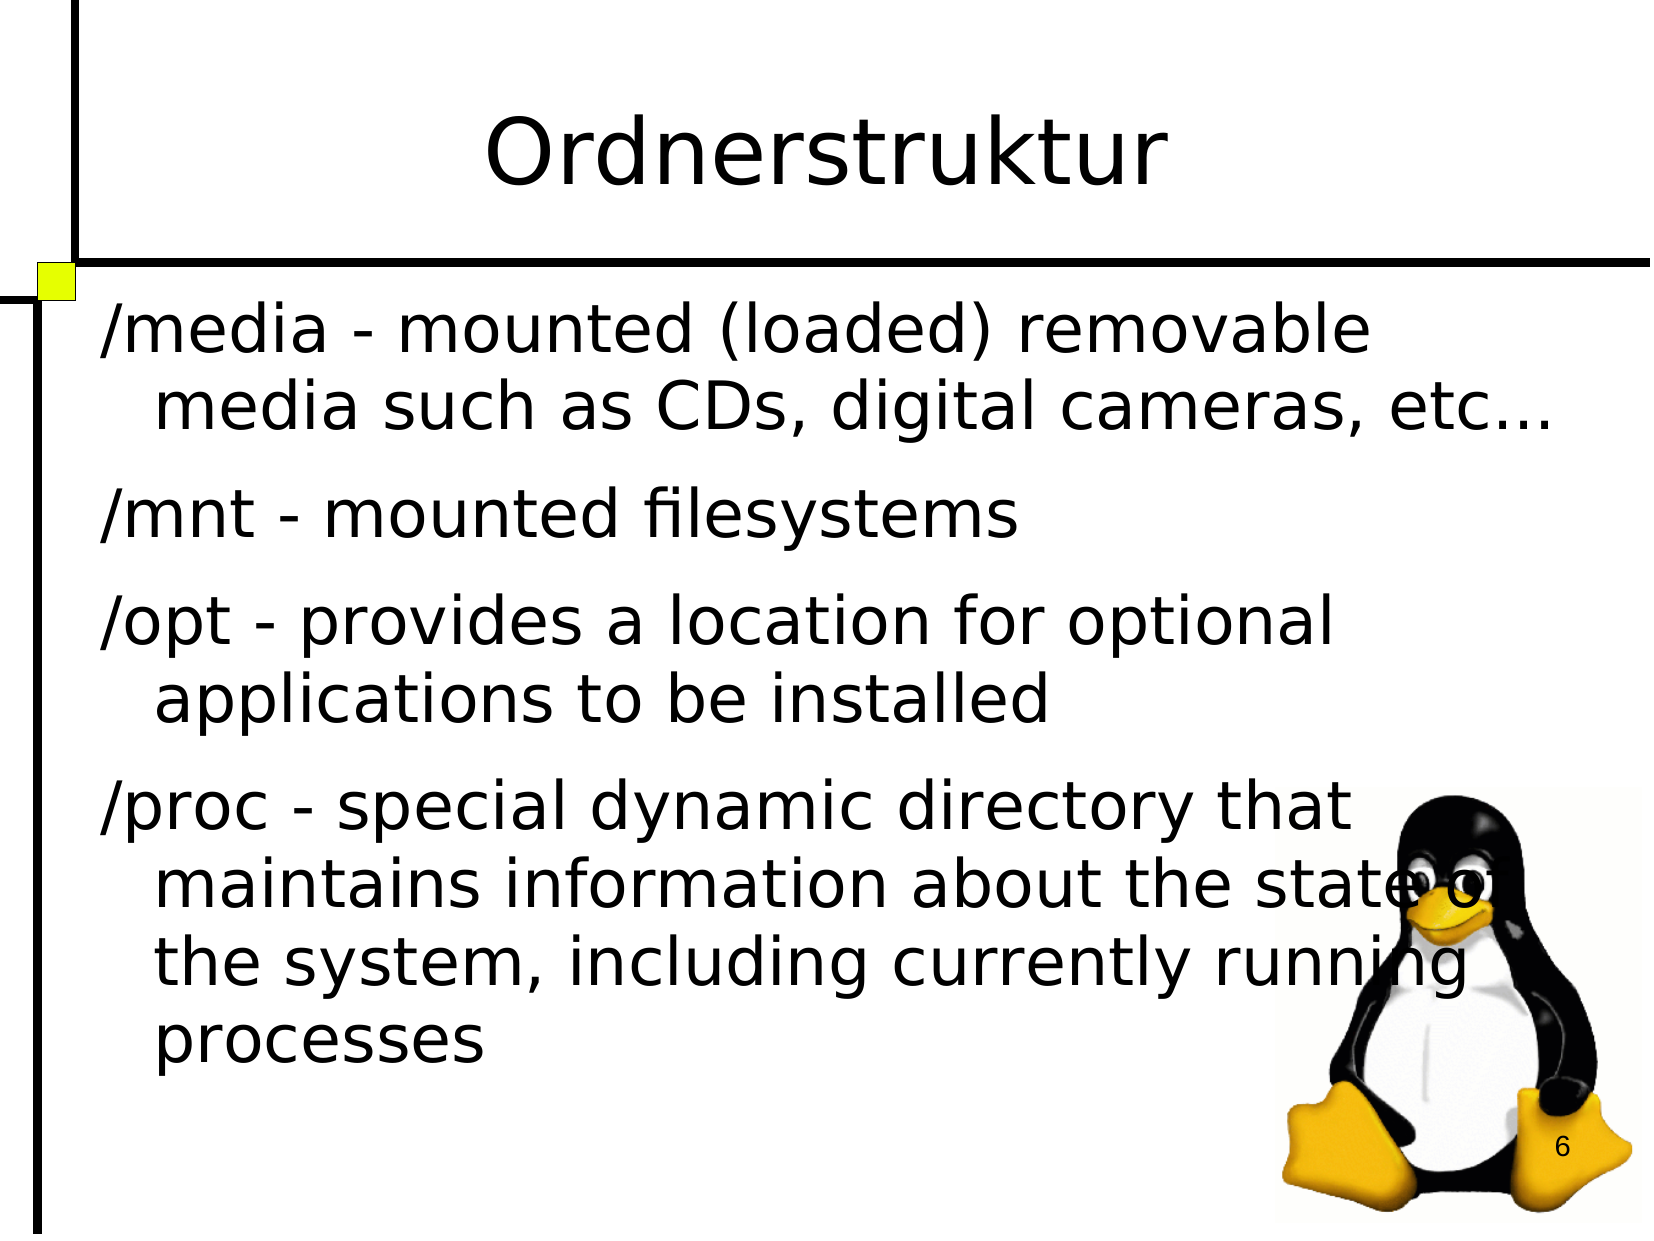

# Ordnerstruktur
/media - mounted (loaded) removable media such as CDs, digital cameras, etc...
/mnt - mounted filesystems
/opt - provides a location for optional applications to be installed
/proc - special dynamic directory that maintains information about the state of the system, including currently running processes
6